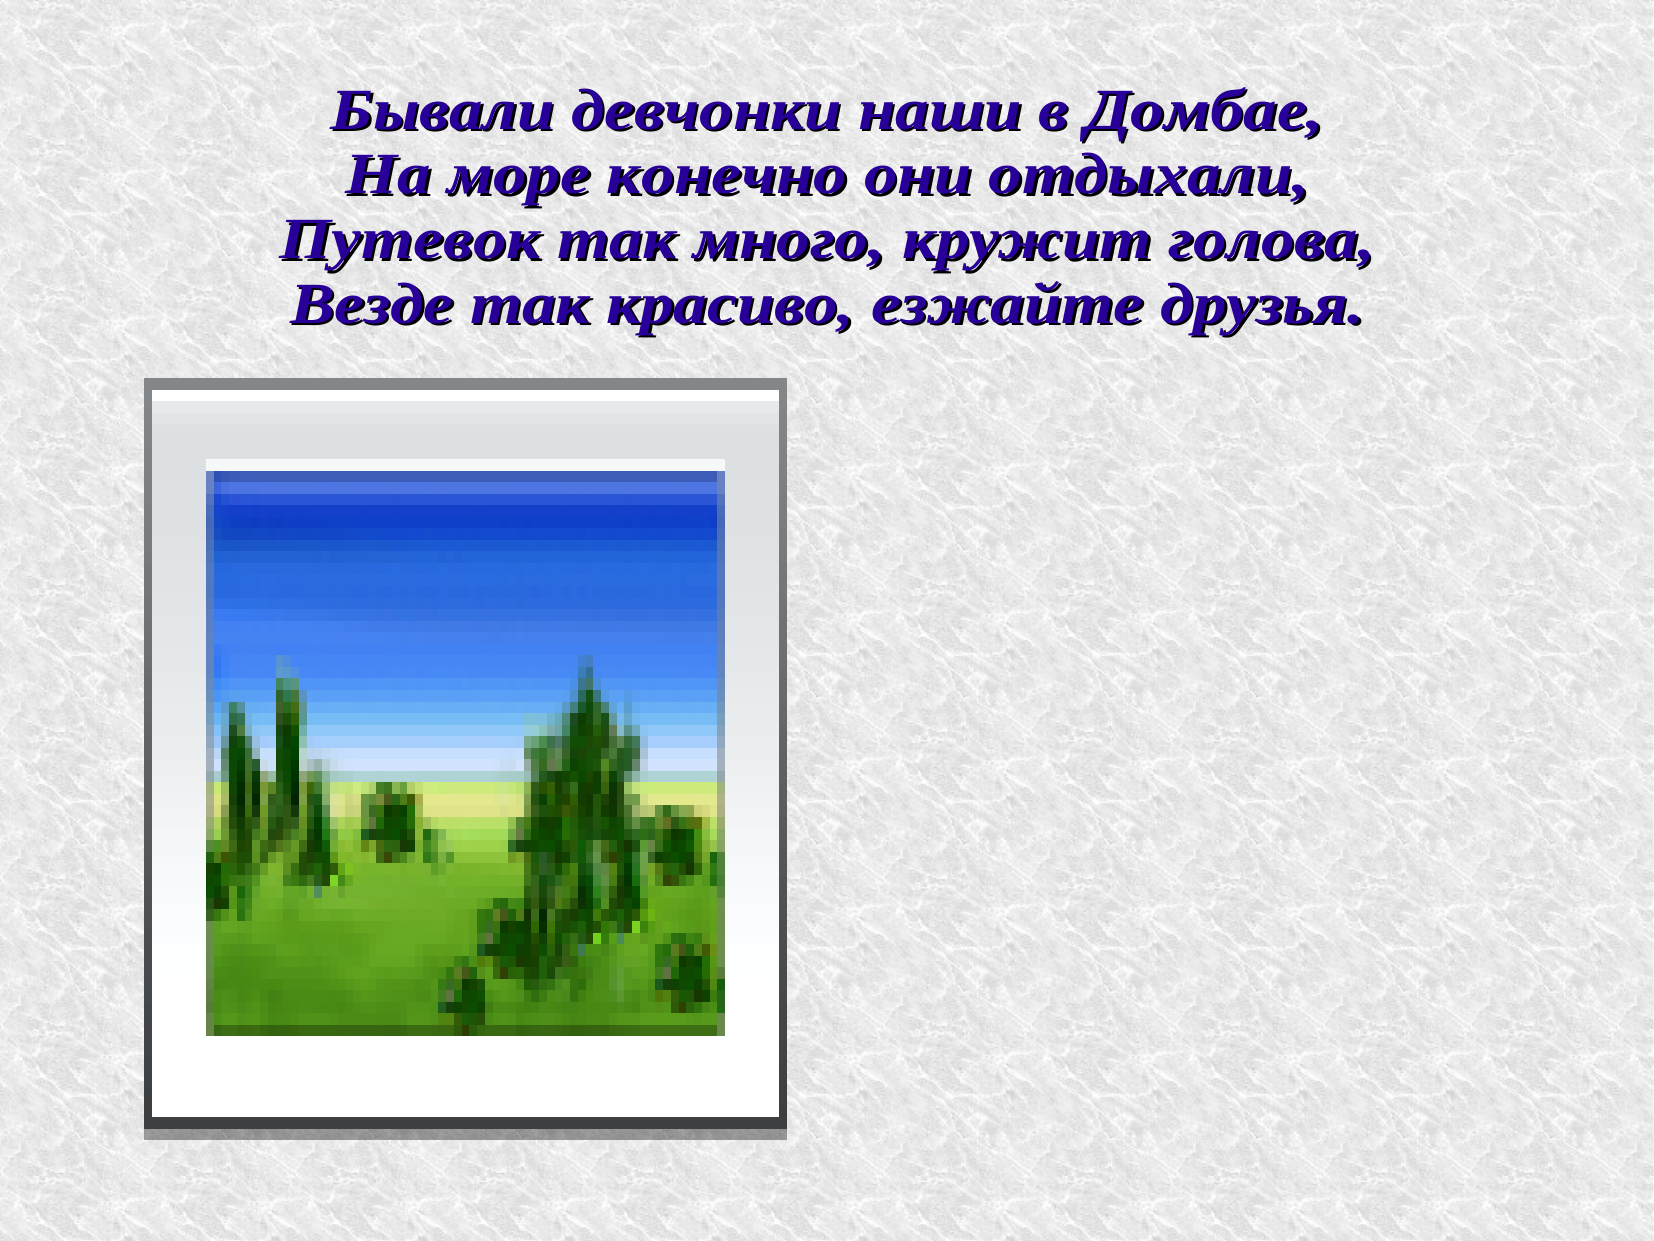

# Бывали девчонки наши в Домбае, На море конечно они отдыхали, Путевок так много, кружит голова, Везде так красиво, езжайте друзья.